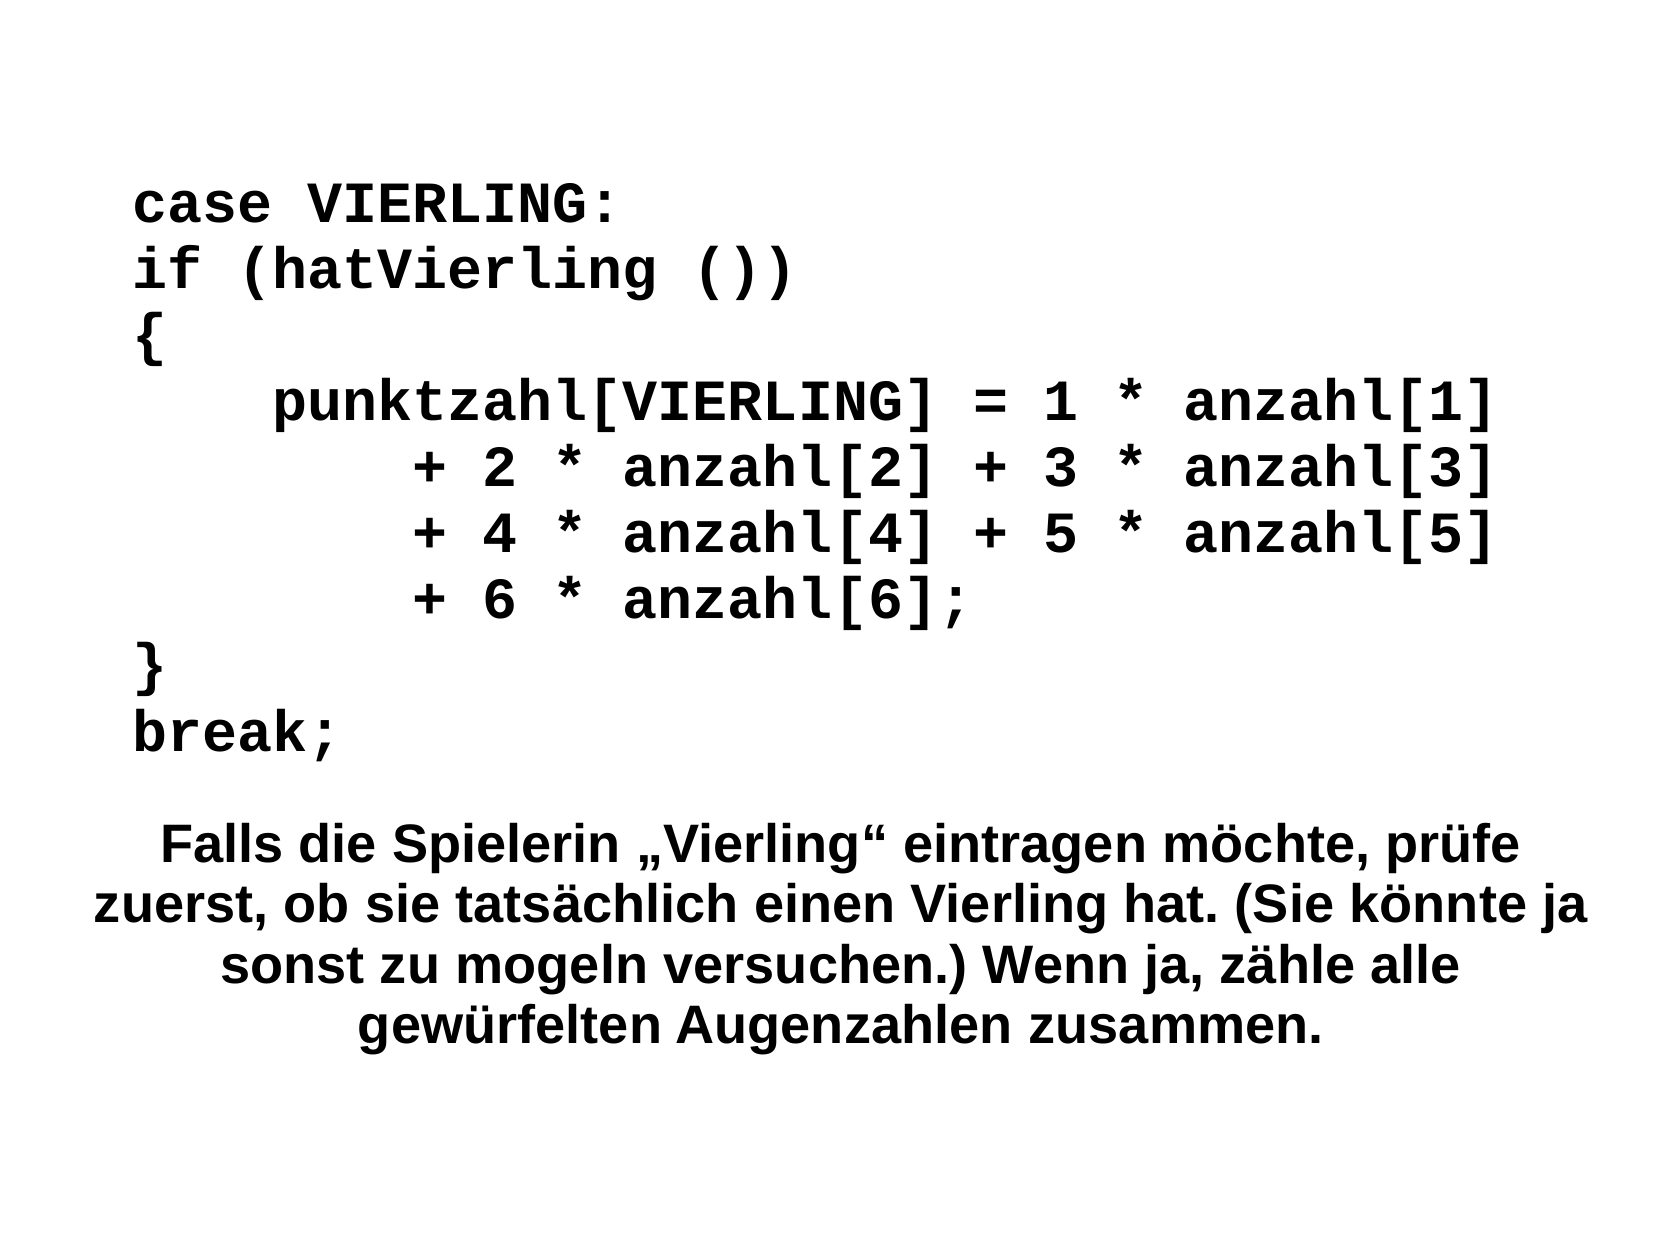

case VIERLING:
if (hatVierling ())
{
 punktzahl[VIERLING] = 1 * anzahl[1]
 + 2 * anzahl[2] + 3 * anzahl[3]
 + 4 * anzahl[4] + 5 * anzahl[5]
 + 6 * anzahl[6];
}
break;
Falls die Spielerin „Vierling“ eintragen möchte, prüfe zuerst, ob sie tatsächlich einen Vierling hat. (Sie könnte ja sonst zu mogeln versuchen.) Wenn ja, zähle alle gewürfelten Augenzahlen zusammen.